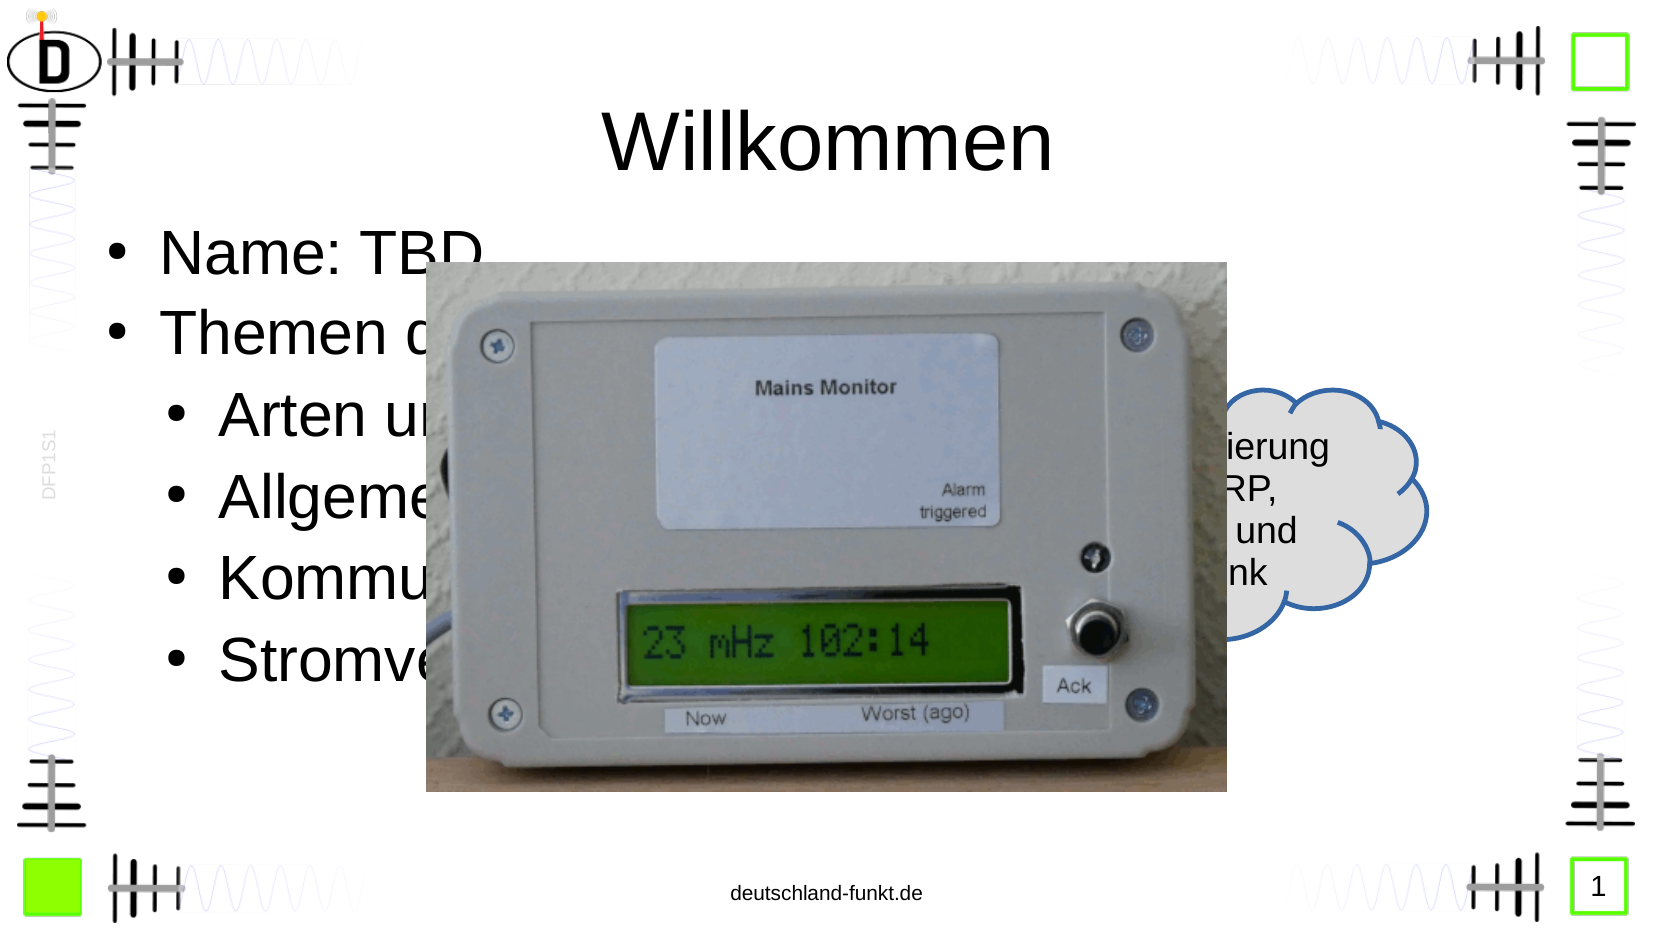

# Willkommen
Name: TBD
Themen der Veranstaltung:
Arten und Gründe für Notlagen.
Allgemeine Vorbereitungen auf Notlagen.
Kommunikation in Notlagen.
Stromversorgung in Notlagen.
Elektronik seit
der Kindheit
Funkamateur
seit ca. 30
Jahren
Spezialisierung
auf QRP,
Digital- und
Notfunk
DFP1S1